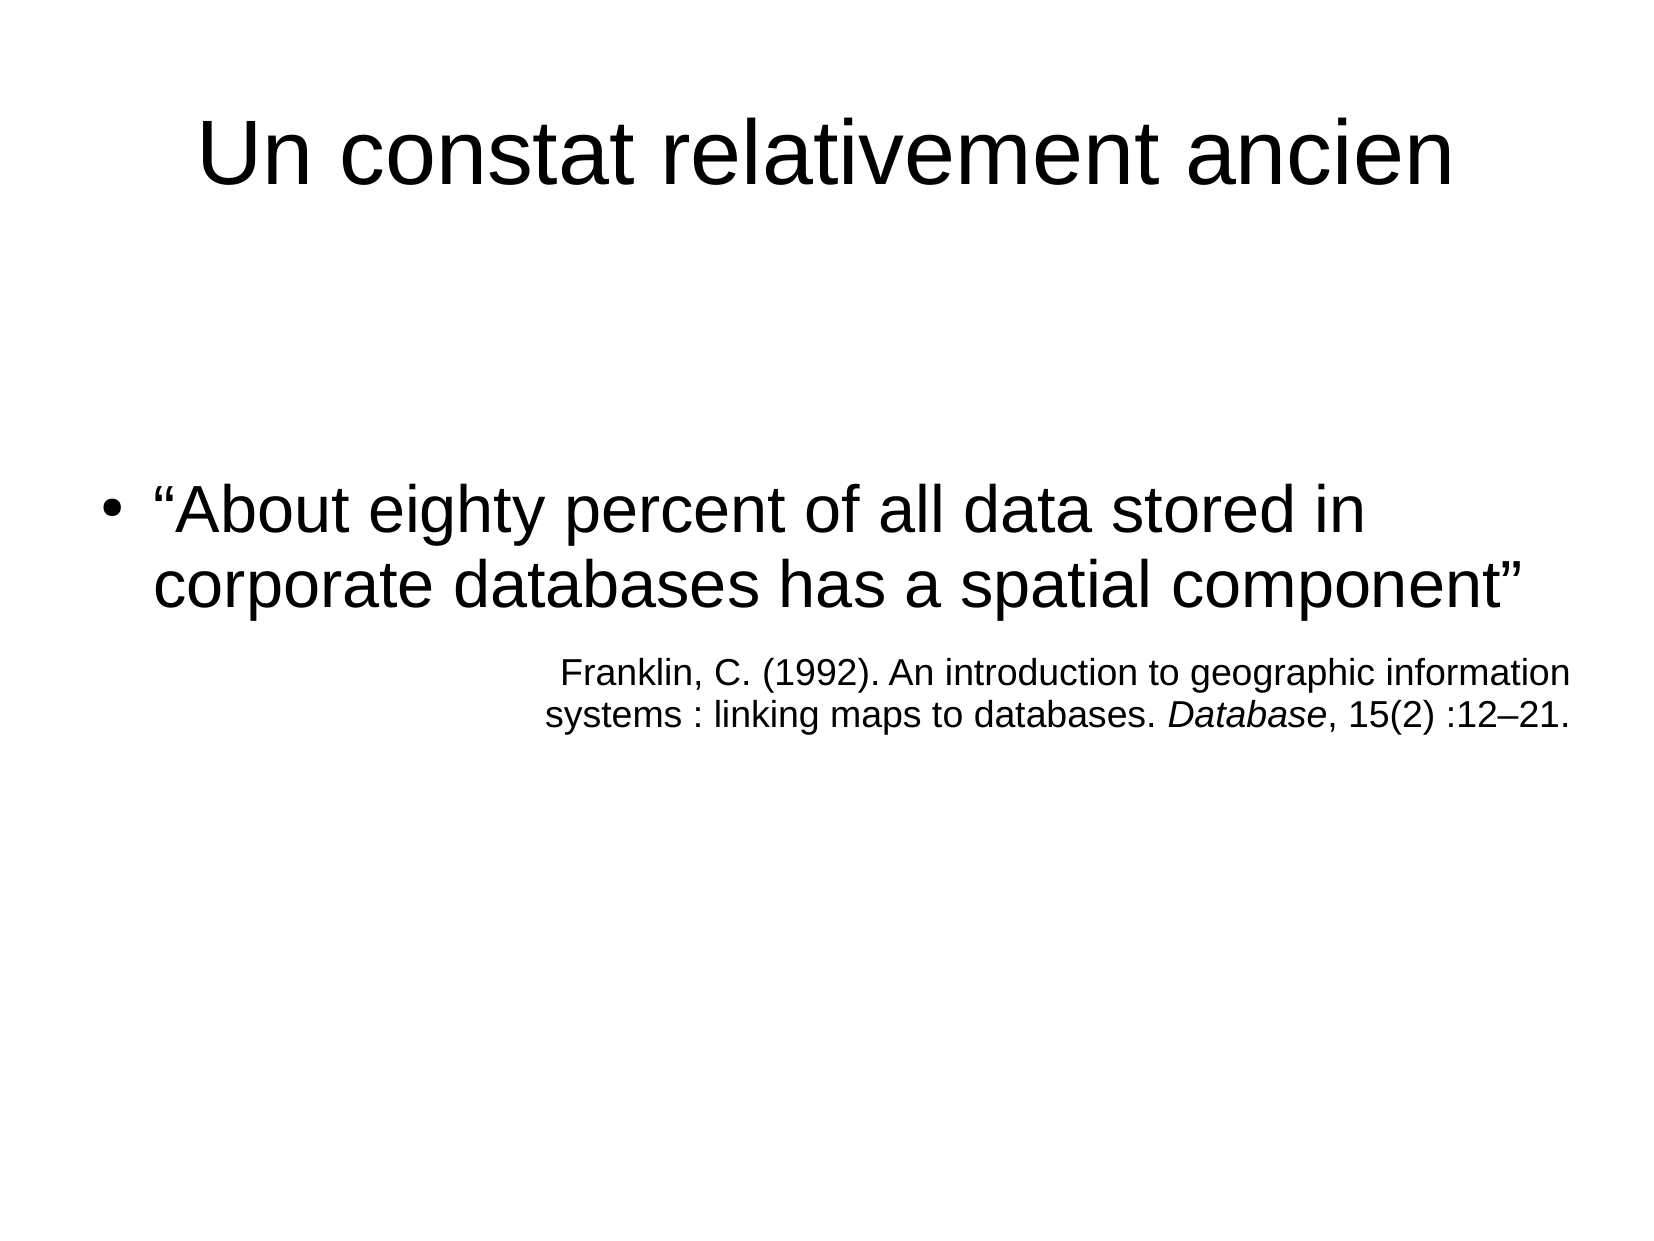

# Un constat relativement ancien
“About eighty percent of all data stored in corporate databases has a spatial component”
Franklin, C. (1992). An introduction to geographic information systems : linking maps to databases. Database, 15(2) :12–21.